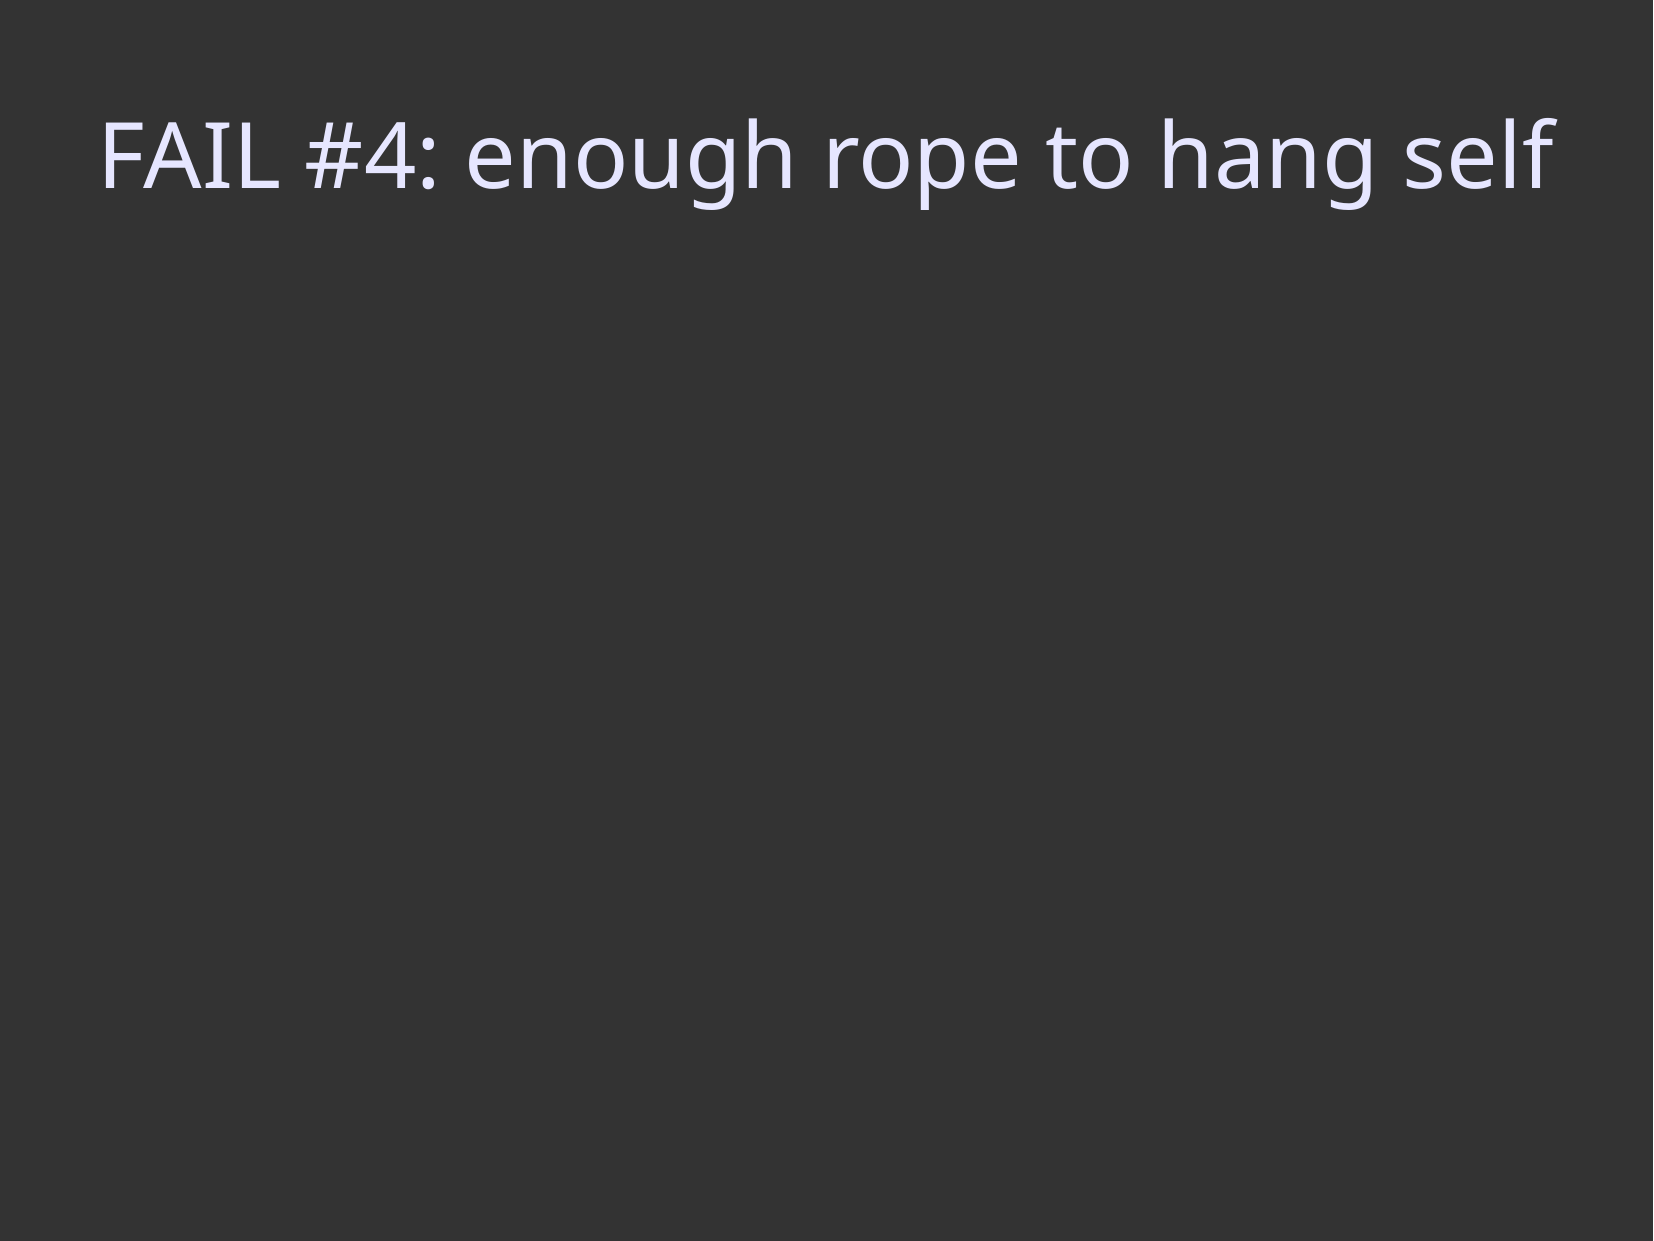

# FAIL #4: enough rope to hang self